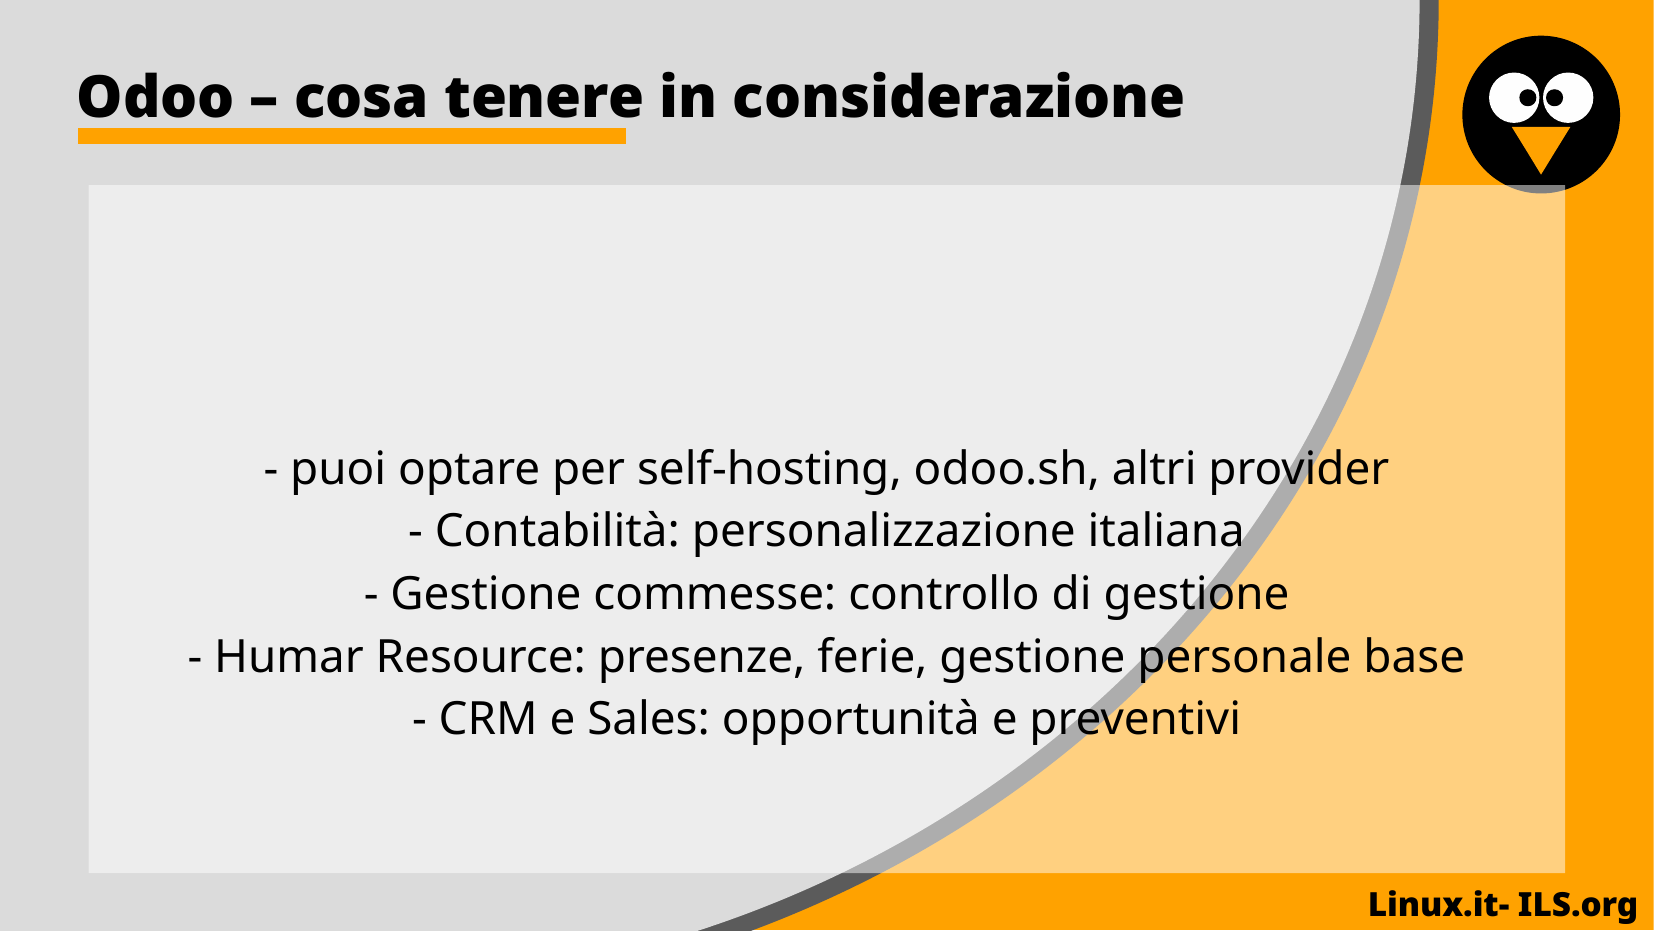

Odoo – cosa tenere in considerazione
# - puoi optare per self-hosting, odoo.sh, altri provider
- Contabilità: personalizzazione italiana
- Gestione commesse: controllo di gestione
- Humar Resource: presenze, ferie, gestione personale base
- CRM e Sales: opportunità e preventivi
Linux.it- ILS.org